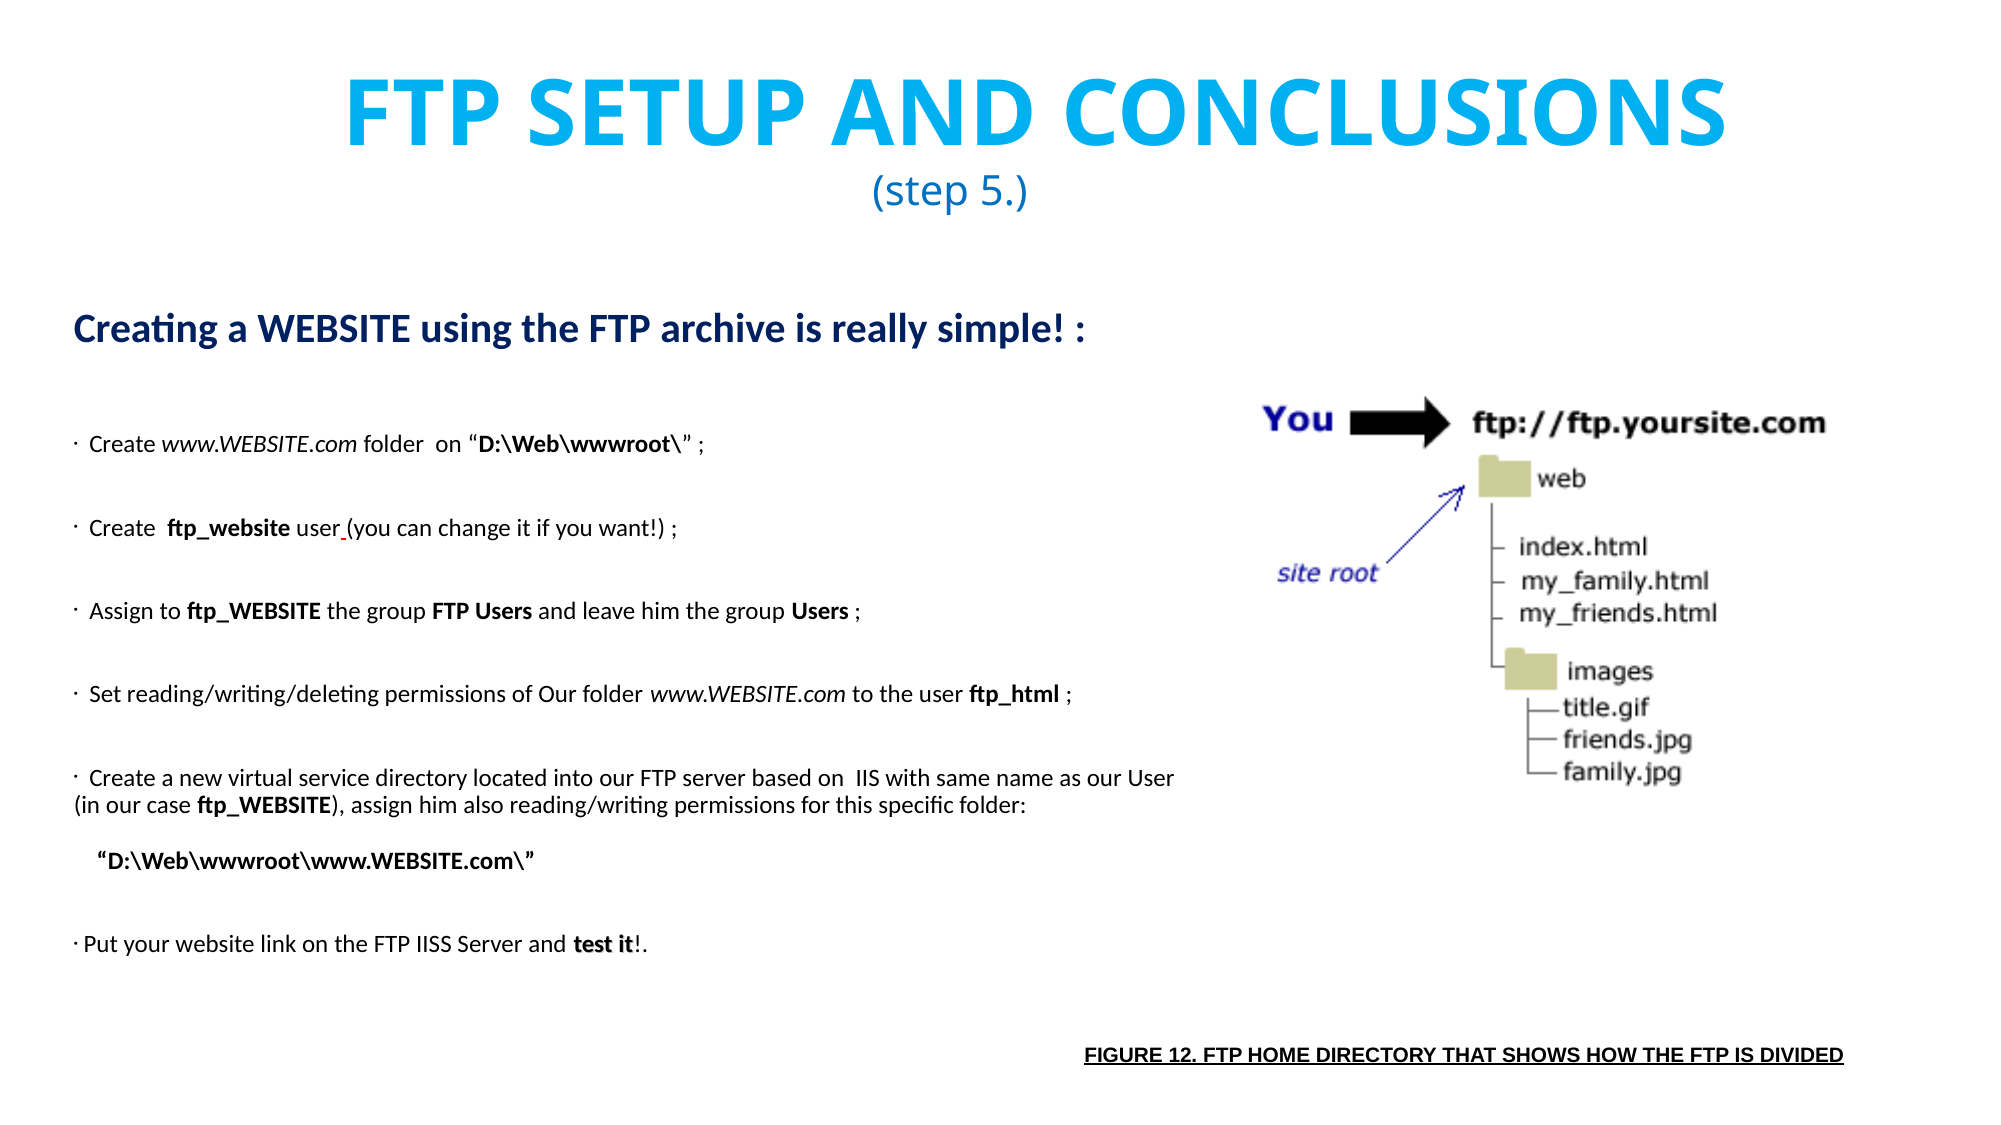

# FTP SETUP AND CONCLUSIONS (step 5.)
Creating a WEBSITE using the FTP archive is really simple! :
 Create www.WEBSITE.com folder on “D:\Web\wwwroot\” ;
 Create ftp_website user (you can change it if you want!) ;
 Assign to ftp_WEBSITE the group FTP Users and leave him the group Users ;
 Set reading/writing/deleting permissions of Our folder www.WEBSITE.com to the user ftp_html ;
 Create a new virtual service directory located into our FTP server based on IIS with same name as our User (in our case ftp_WEBSITE), assign him also reading/writing permissions for this specific folder:
 “D:\Web\wwwroot\www.WEBSITE.com\”
 Put your website link on the FTP IISS Server and test it!.
FIGURE 12. FTP HOME DIRECTORY THAT SHOWS HOW THE FTP IS DIVIDED